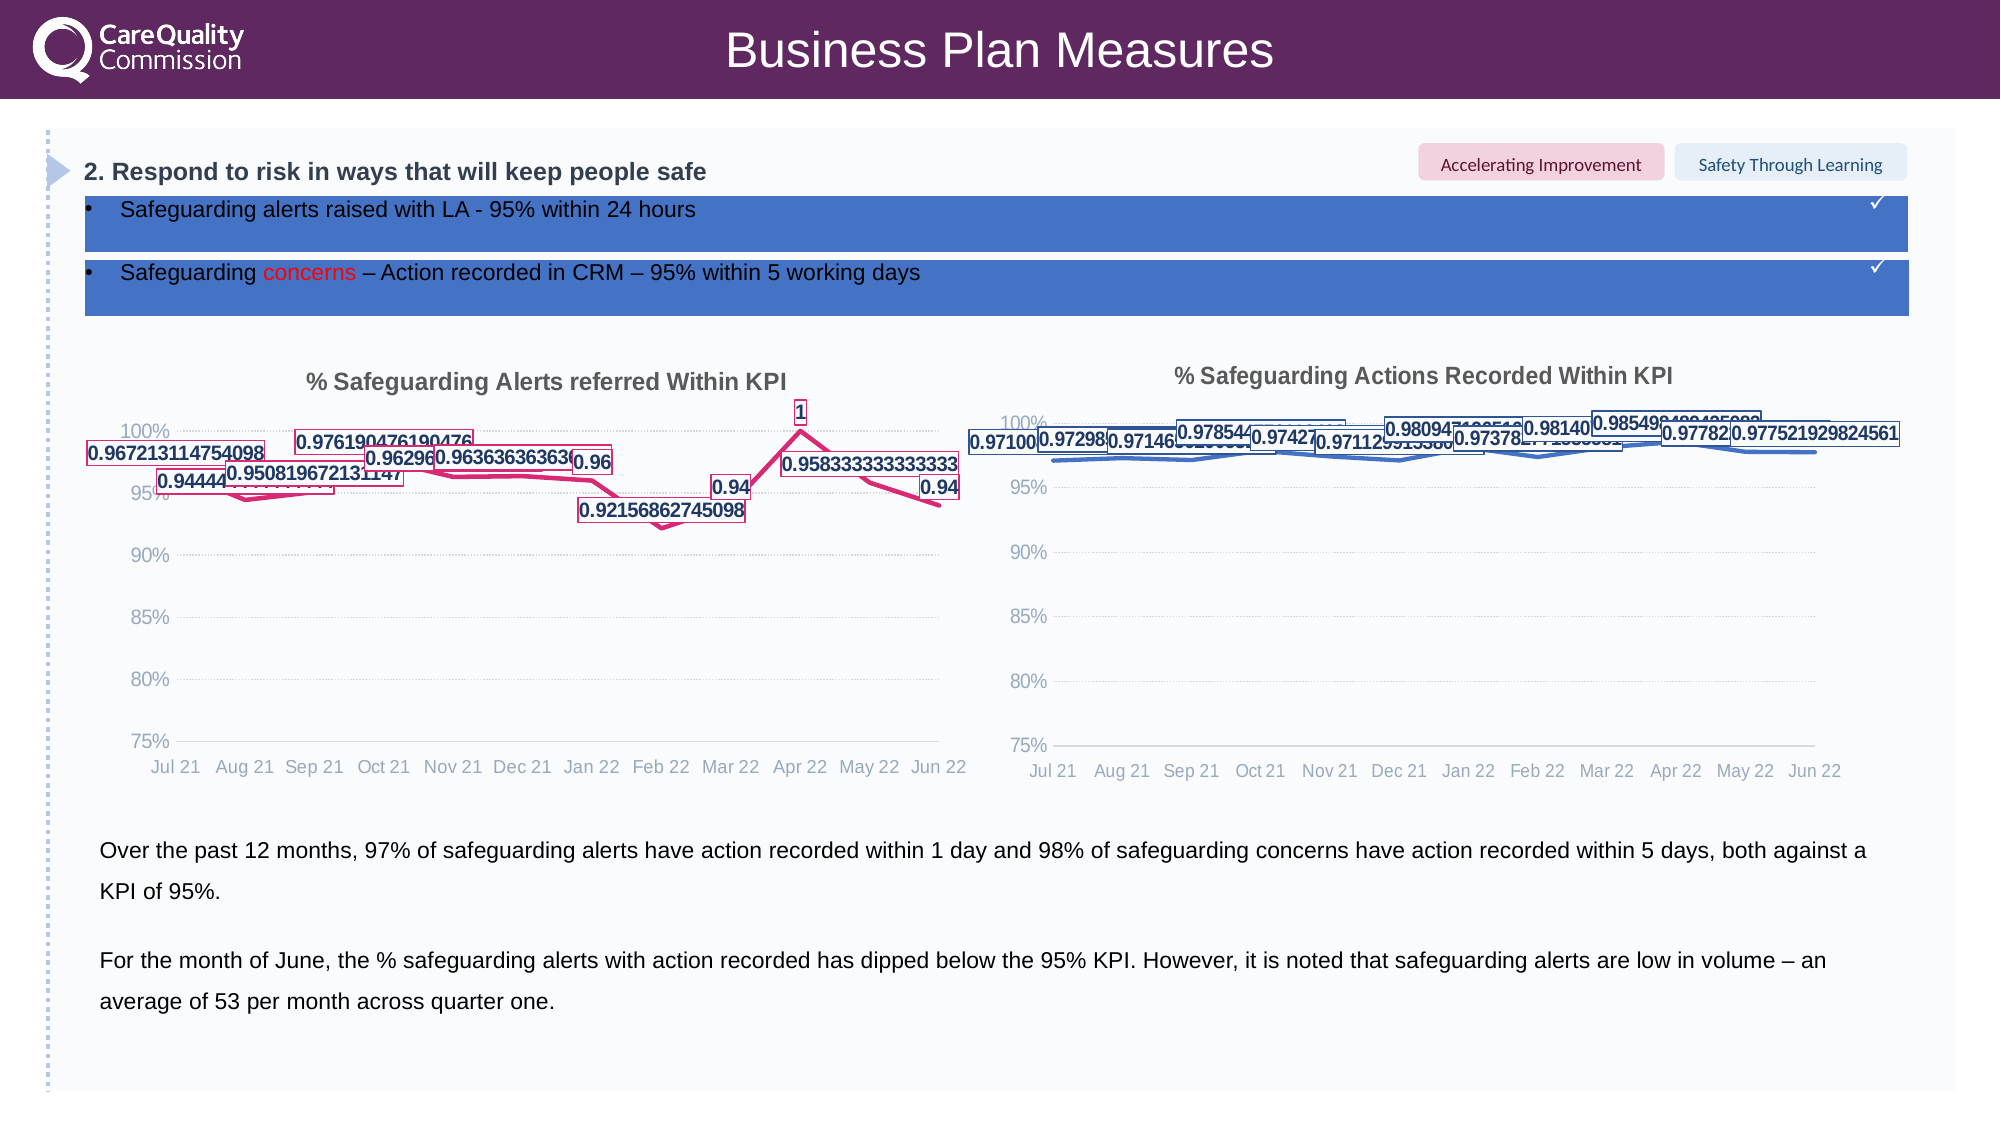

Business Plan Measures
Accelerating Improvement
Safety Through Learning
2. Respond to risk in ways that will keep people safe
| Safeguarding alerts raised with LA - 95% within 24 hours |  |
| --- | --- |
| Safeguarding concerns – Action recorded in CRM – 95% within 5 working days |  |
| --- | --- |
### Chart: % Safeguarding Actions Recorded Within KPI
| Category | Series1 |
|---|---|
| Jul 21 | 0.971008403361345 |
| Aug 21 | 0.972985561248253 |
| Sep 21 | 0.971465629053178 |
| Oct 21 | 0.978544776119403 |
| Nov 21 | 0.97427652733119 |
| Dec 21 | 0.971129915380786 |
| Jan 22 | 0.980947196516059 |
| Feb 22 | 0.973782771535581 |
| Mar 22 | 0.981407035175879 |
| Apr 22 | 0.985498489425982 |
| May 22 | 0.977822580645161 |
| Jun 22 | 0.977521929824561 |
### Chart: % Safeguarding Alerts referred Within KPI
| Category | % Alerts referred Within KPI |
|---|---|
| Jul 21 | 0.967213114754098 |
| Aug 21 | 0.944444444444444 |
| Sep 21 | 0.950819672131147 |
| Oct 21 | 0.976190476190476 |
| Nov 21 | 0.962962962962963 |
| Dec 21 | 0.963636363636364 |
| Jan 22 | 0.96 |
| Feb 22 | 0.92156862745098 |
| Mar 22 | 0.94 |
| Apr 22 | 1.0 |
| May 22 | 0.958333333333333 |
| Jun 22 | 0.94 |Over the past 12 months, 97% of safeguarding alerts have action recorded within 1 day and 98% of safeguarding concerns have action recorded within 5 days, both against a KPI of 95%.
For the month of June, the % safeguarding alerts with action recorded has dipped below the 95% KPI. However, it is noted that safeguarding alerts are low in volume – an average of 53 per month across quarter one.